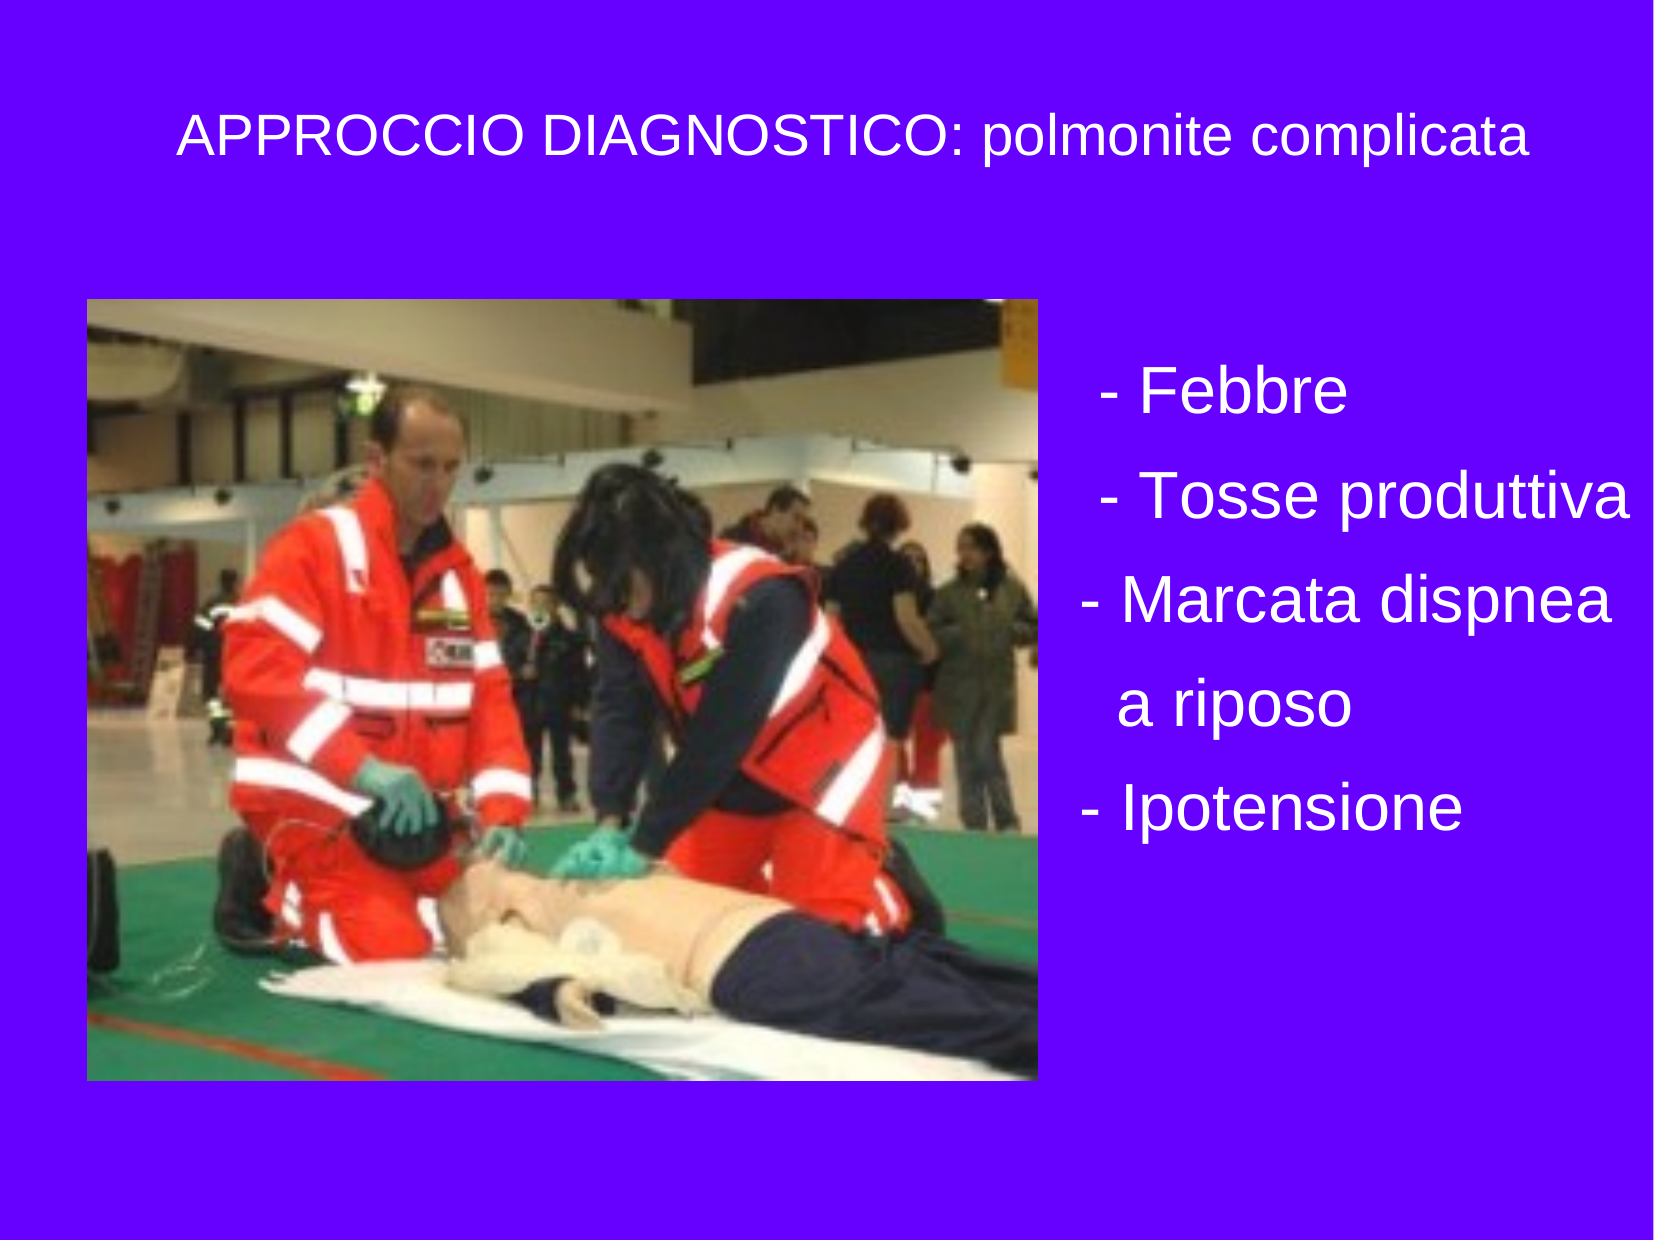

# APPROCCIO DIAGNOSTICO: polmonite complicata
 - Febbre
 - Tosse produttiva
- Marcata dispnea
 a riposo
- Ipotensione